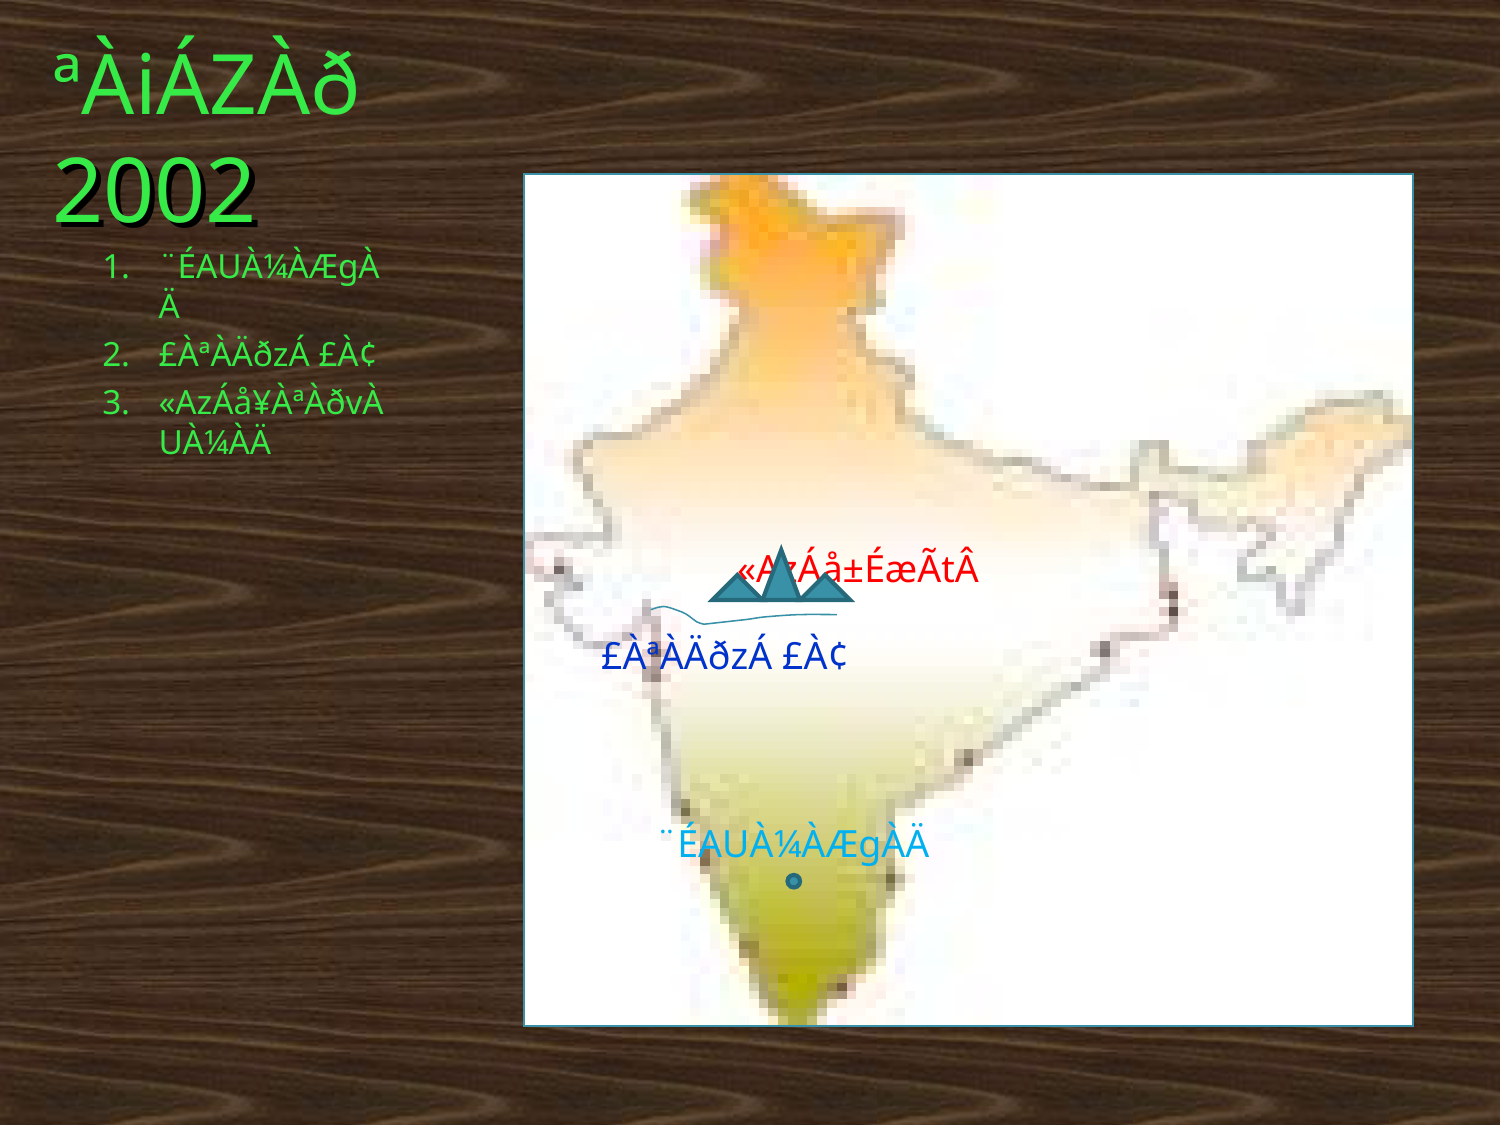

ªÀiÁZÀð 2002
¨ÉAUÀ¼ÀÆgÀÄ
£ÀªÀÄðzÁ £À¢
«AzÁå¥ÀªÀðvÀUÀ¼ÀÄ
«AzÁå±ÉæÃtÂ
£ÀªÀÄðzÁ £À¢
¨ÉAUÀ¼ÀÆgÀÄ